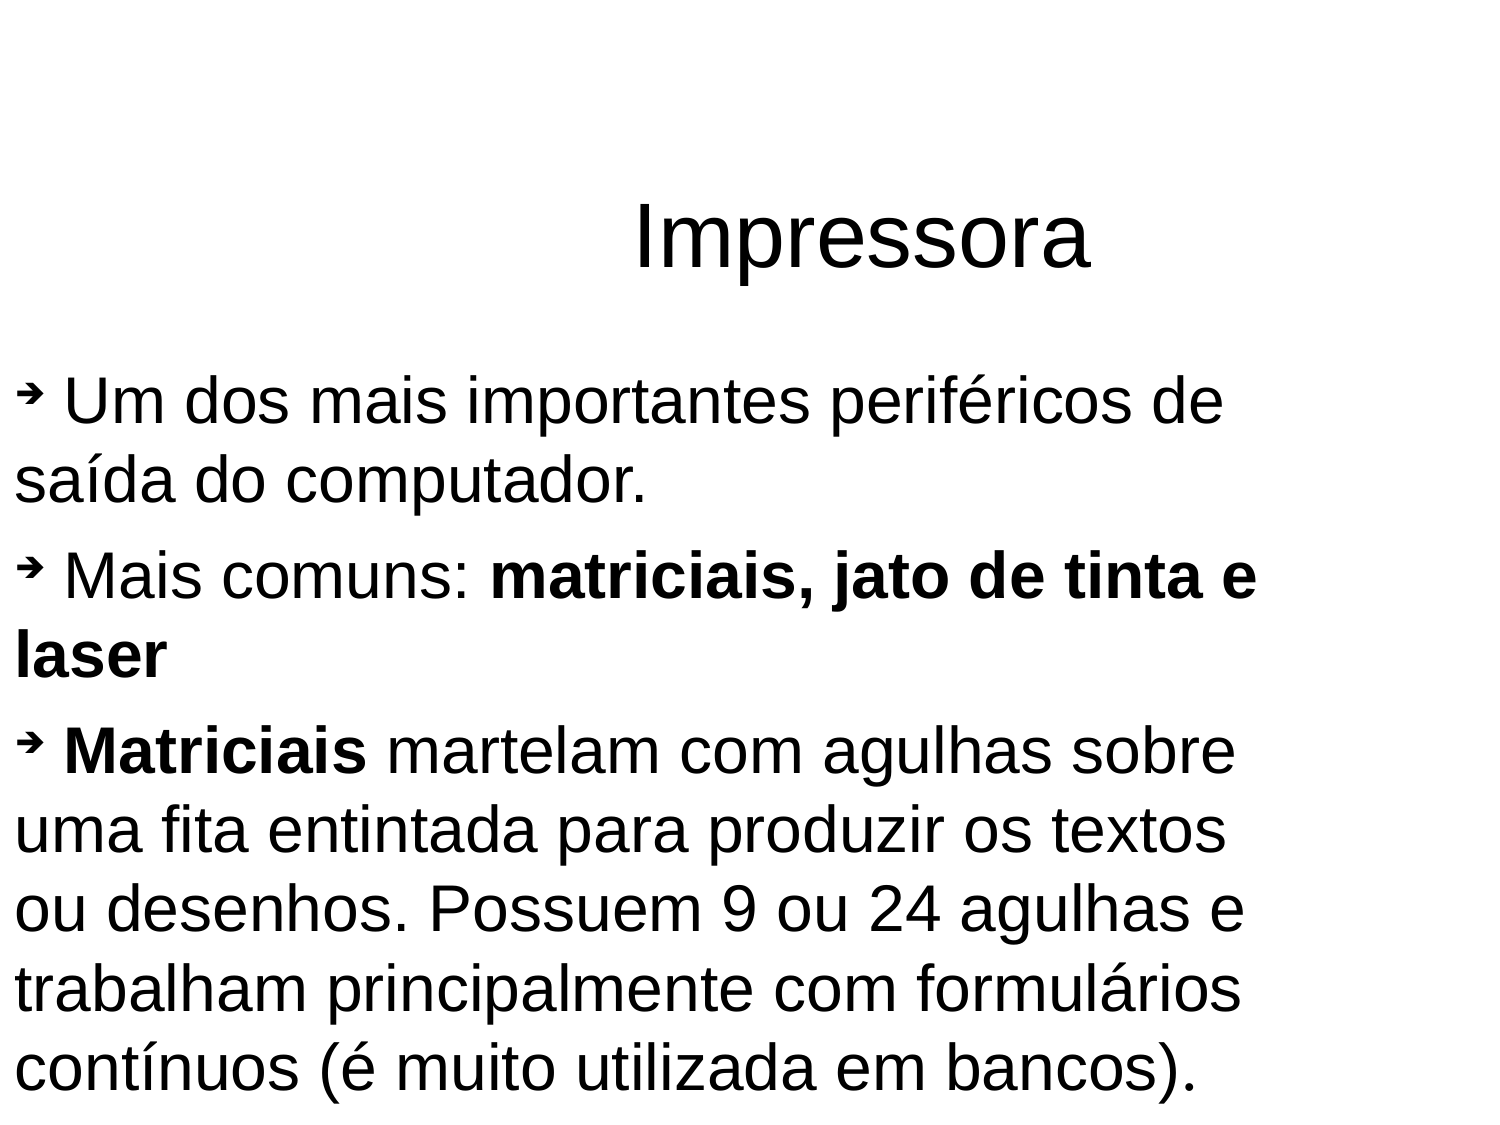

# Impressora
 Um dos mais importantes periféricos de saída do computador.
 Mais comuns: matriciais, jato de tinta e laser
 Matriciais martelam com agulhas sobre uma fita entintada para produzir os textos ou desenhos. Possuem 9 ou 24 agulhas e trabalham principalmente com formulários contínuos (é muito utilizada em bancos).